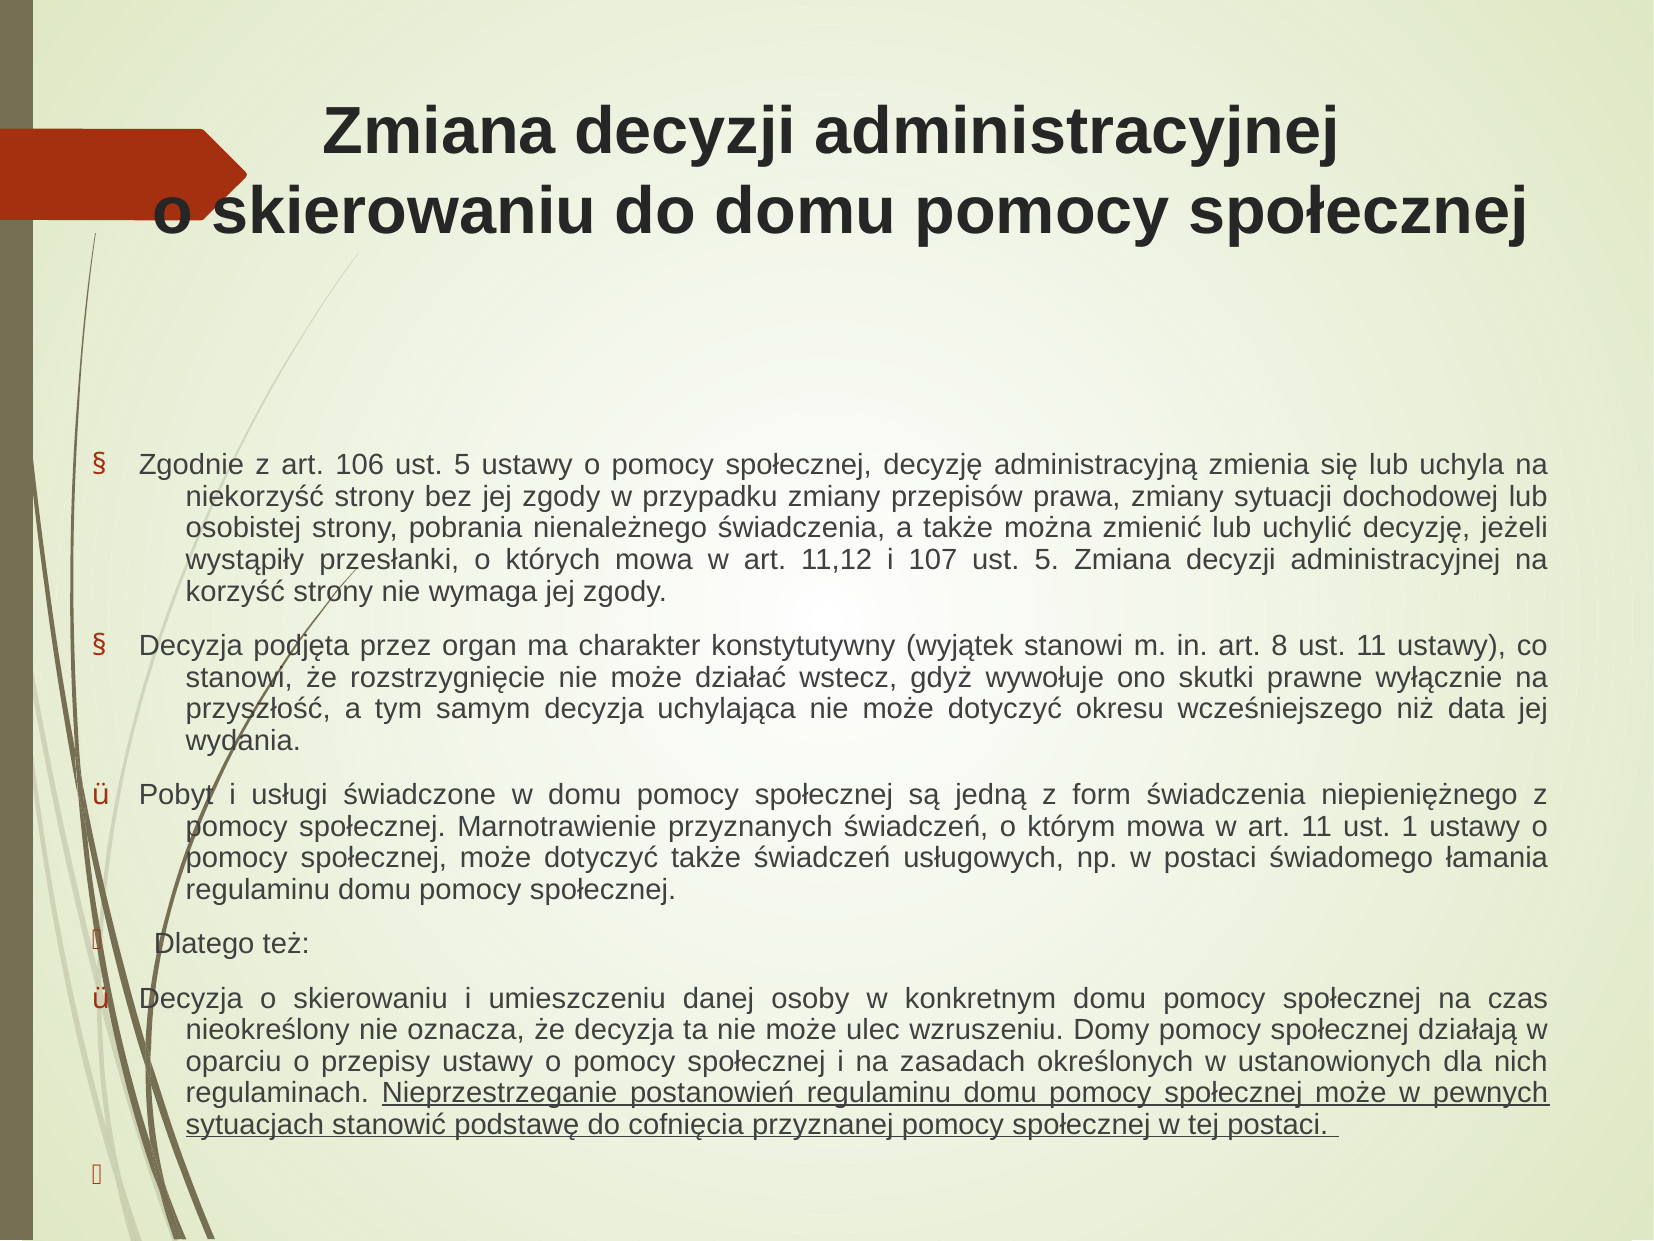

# Zmiana decyzji administracyjnej o skierowaniu do domu pomocy społecznej
Zgodnie z art. 106 ust. 5 ustawy o pomocy społecznej, decyzję administracyjną zmienia się lub uchyla na niekorzyść strony bez jej zgody w przypadku zmiany przepisów prawa, zmiany sytuacji dochodowej lub osobistej strony, pobrania nienależnego świadczenia, a także można zmienić lub uchylić decyzję, jeżeli wystąpiły przesłanki, o których mowa w art. 11,12 i 107 ust. 5. Zmiana decyzji administracyjnej na korzyść strony nie wymaga jej zgody.
Decyzja podjęta przez organ ma charakter konstytutywny (wyjątek stanowi m. in. art. 8 ust. 11 ustawy), co stanowi, że rozstrzygnięcie nie może działać wstecz, gdyż wywołuje ono skutki prawne wyłącznie na przyszłość, a tym samym decyzja uchylająca nie może dotyczyć okresu wcześniejszego niż data jej wydania.
Pobyt i usługi świadczone w domu pomocy społecznej są jedną z form świadczenia niepieniężnego z pomocy społecznej. Marnotrawienie przyznanych świadczeń, o którym mowa w art. 11 ust. 1 ustawy o pomocy społecznej, może dotyczyć także świadczeń usługowych, np. w postaci świadomego łamania regulaminu domu pomocy społecznej.
Dlatego też:
Decyzja o skierowaniu i umieszczeniu danej osoby w konkretnym domu pomocy społecznej na czas nieokreślony nie oznacza, że decyzja ta nie może ulec wzruszeniu. Domy pomocy społecznej działają w oparciu o przepisy ustawy o pomocy społecznej i na zasadach określonych w ustanowionych dla nich regulaminach. Nieprzestrzeganie postanowień regulaminu domu pomocy społecznej może w pewnych sytuacjach stanowić podstawę do cofnięcia przyznanej pomocy społecznej w tej postaci.